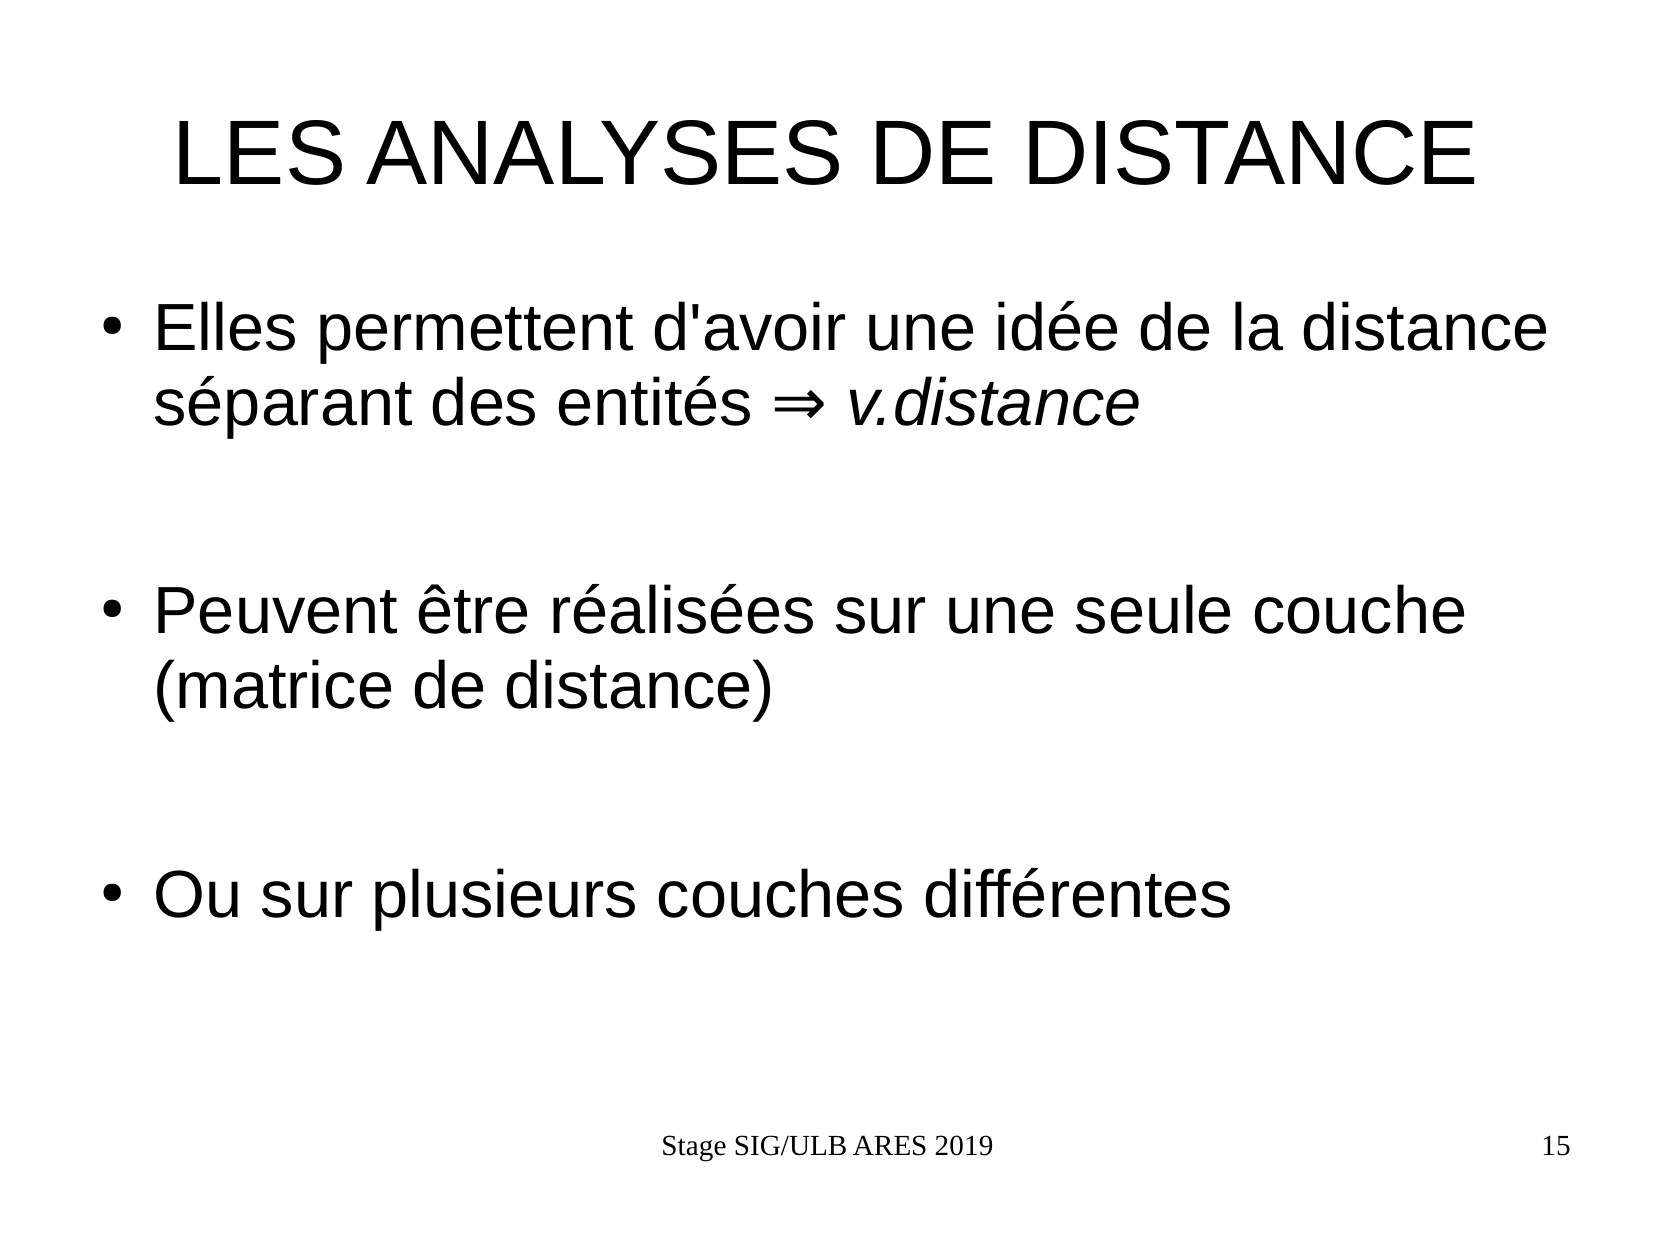

# LES ANALYSES DE DISTANCE
Elles permettent d'avoir une idée de la distance séparant des entités ⇒ v.distance
Peuvent être réalisées sur une seule couche (matrice de distance)
Ou sur plusieurs couches différentes
Stage SIG/ULB ARES 2019
15